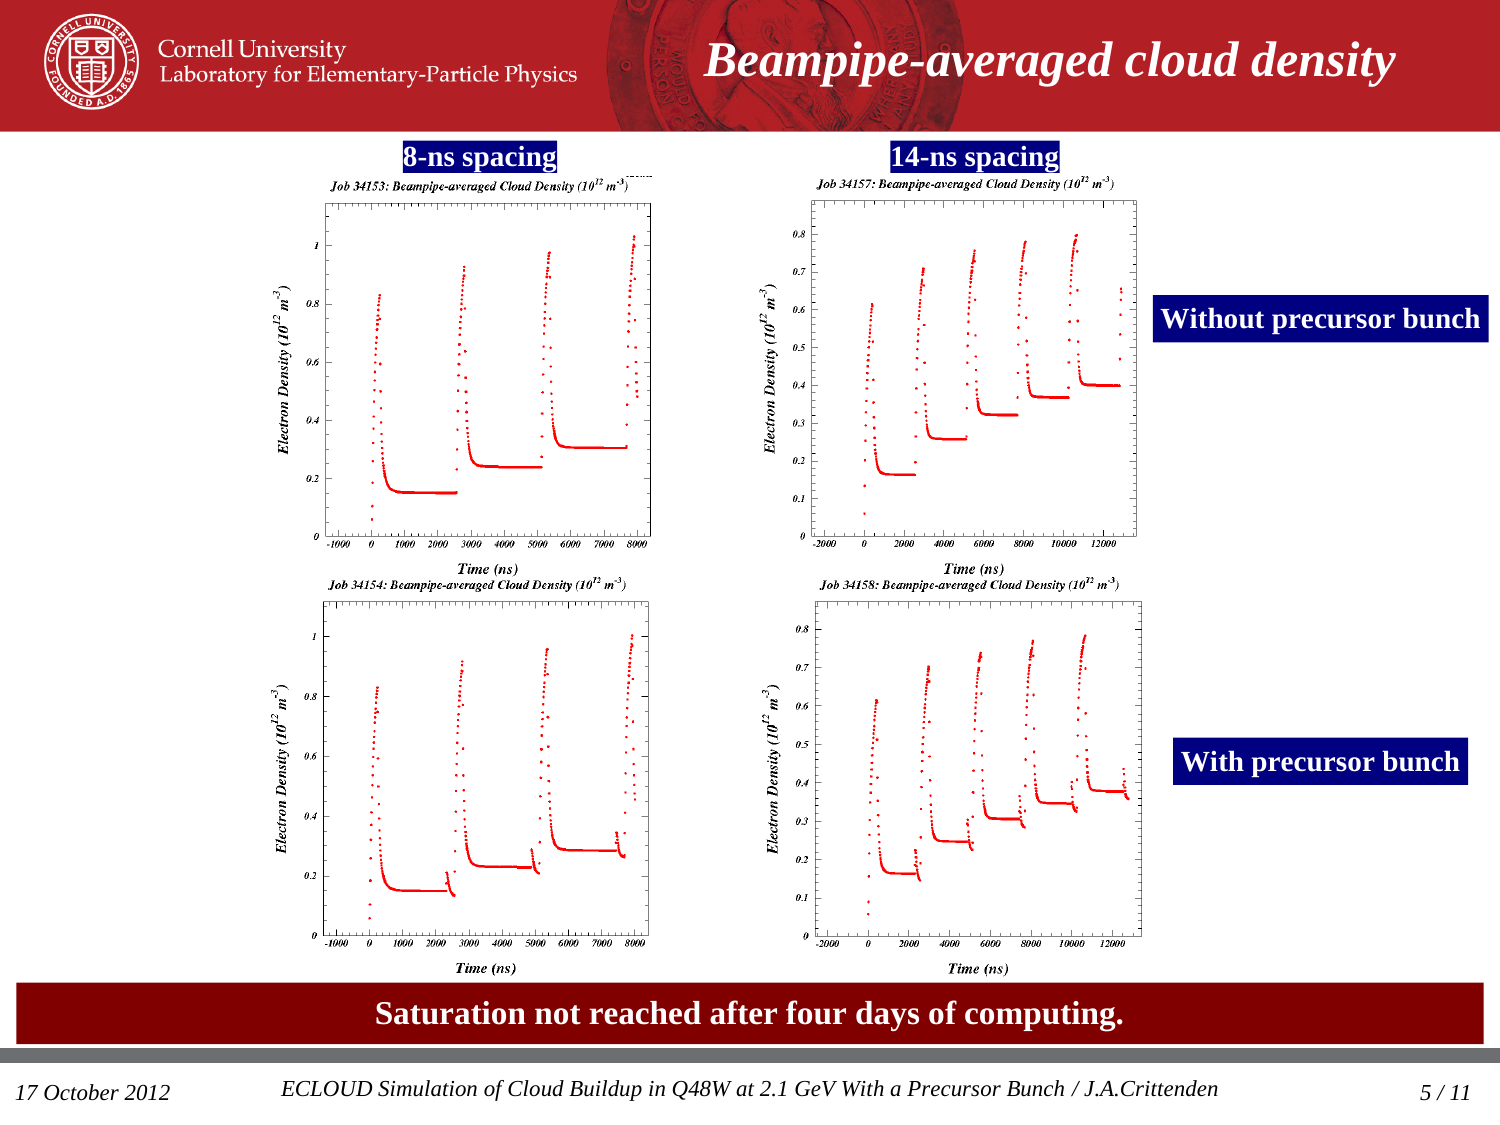

# Beampipe-averaged cloud density
8-ns spacing
14-ns spacing
Without precursor bunch
With precursor bunch
Saturation not reached after four days of computing.